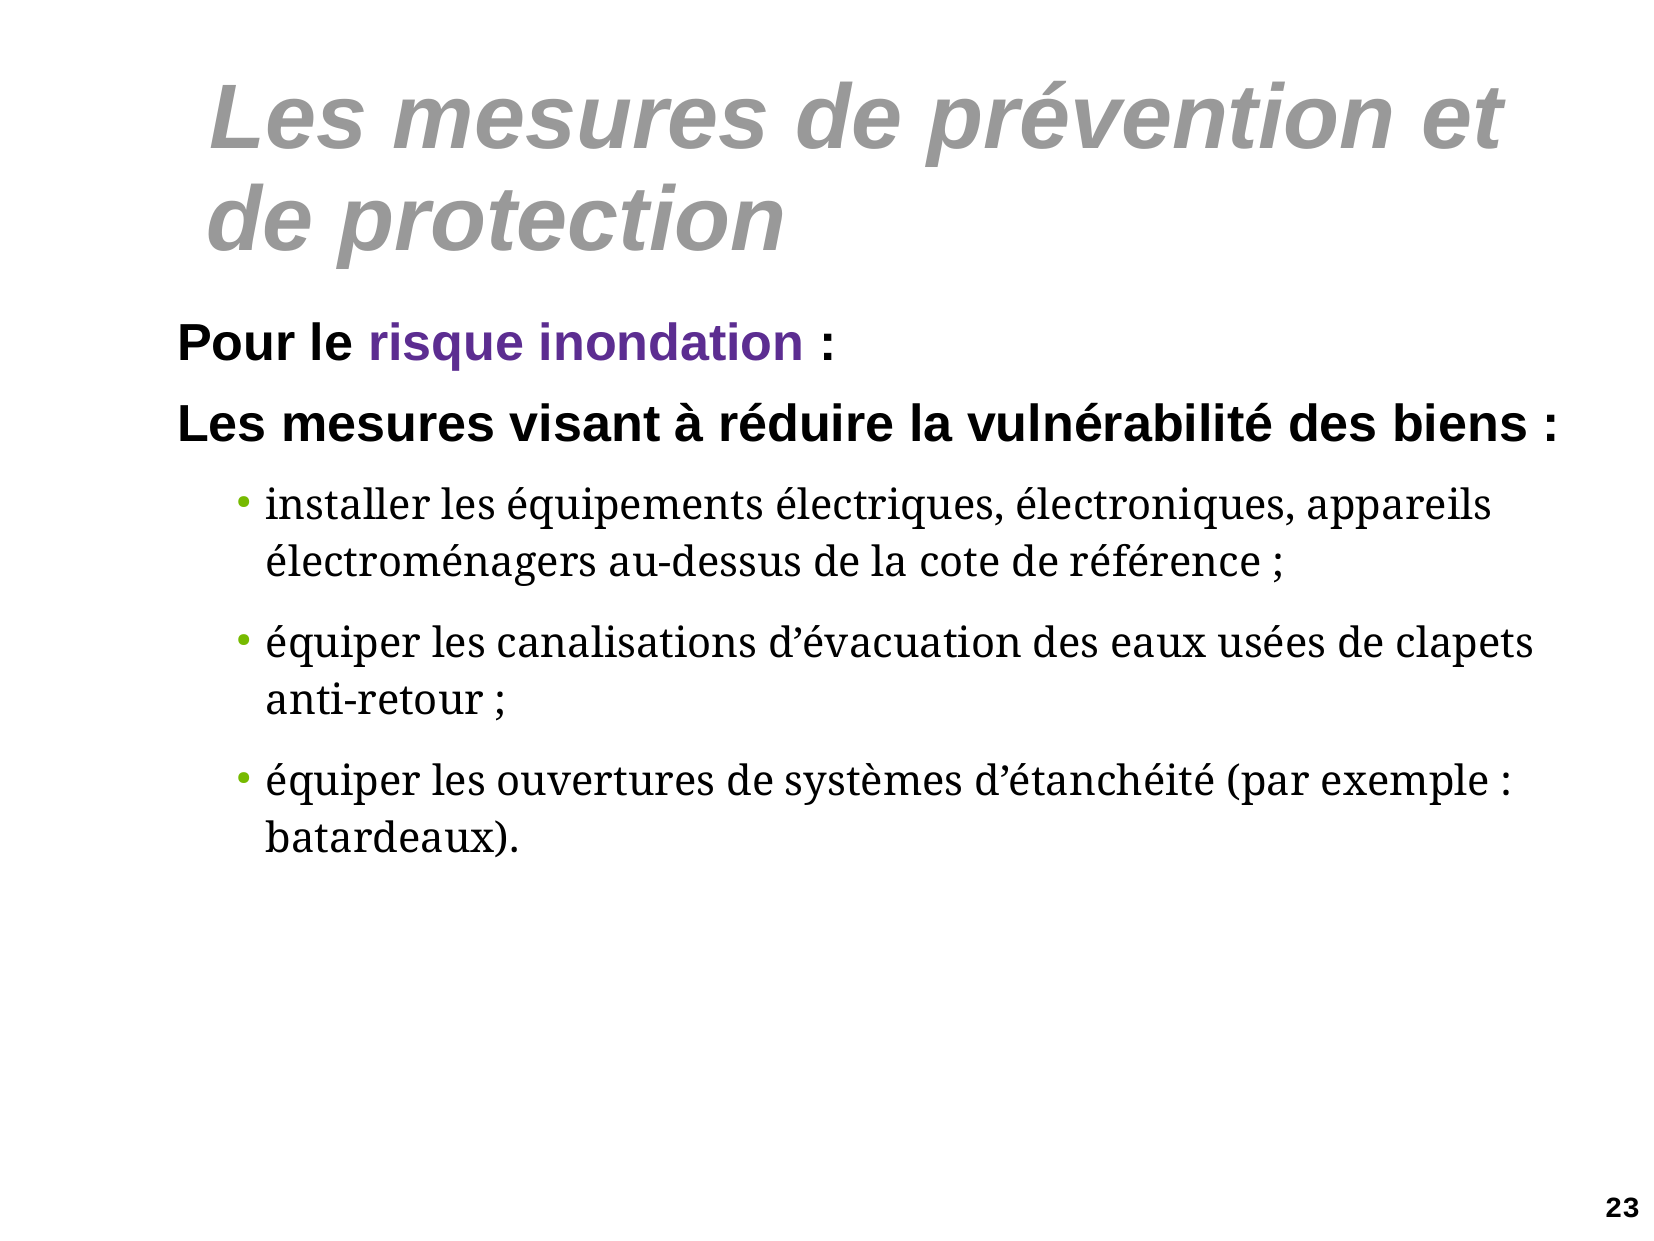

# Les mesures de prévention et de protection
Pour le risque inondation :
Les mesures visant à réduire la vulnérabilité des biens :
installer les équipements électriques, électroniques, appareils électroménagers au-dessus de la cote de référence ;
équiper les canalisations d’évacuation des eaux usées de clapets anti-retour ;
équiper les ouvertures de systèmes d’étanchéité (par exemple : batardeaux).